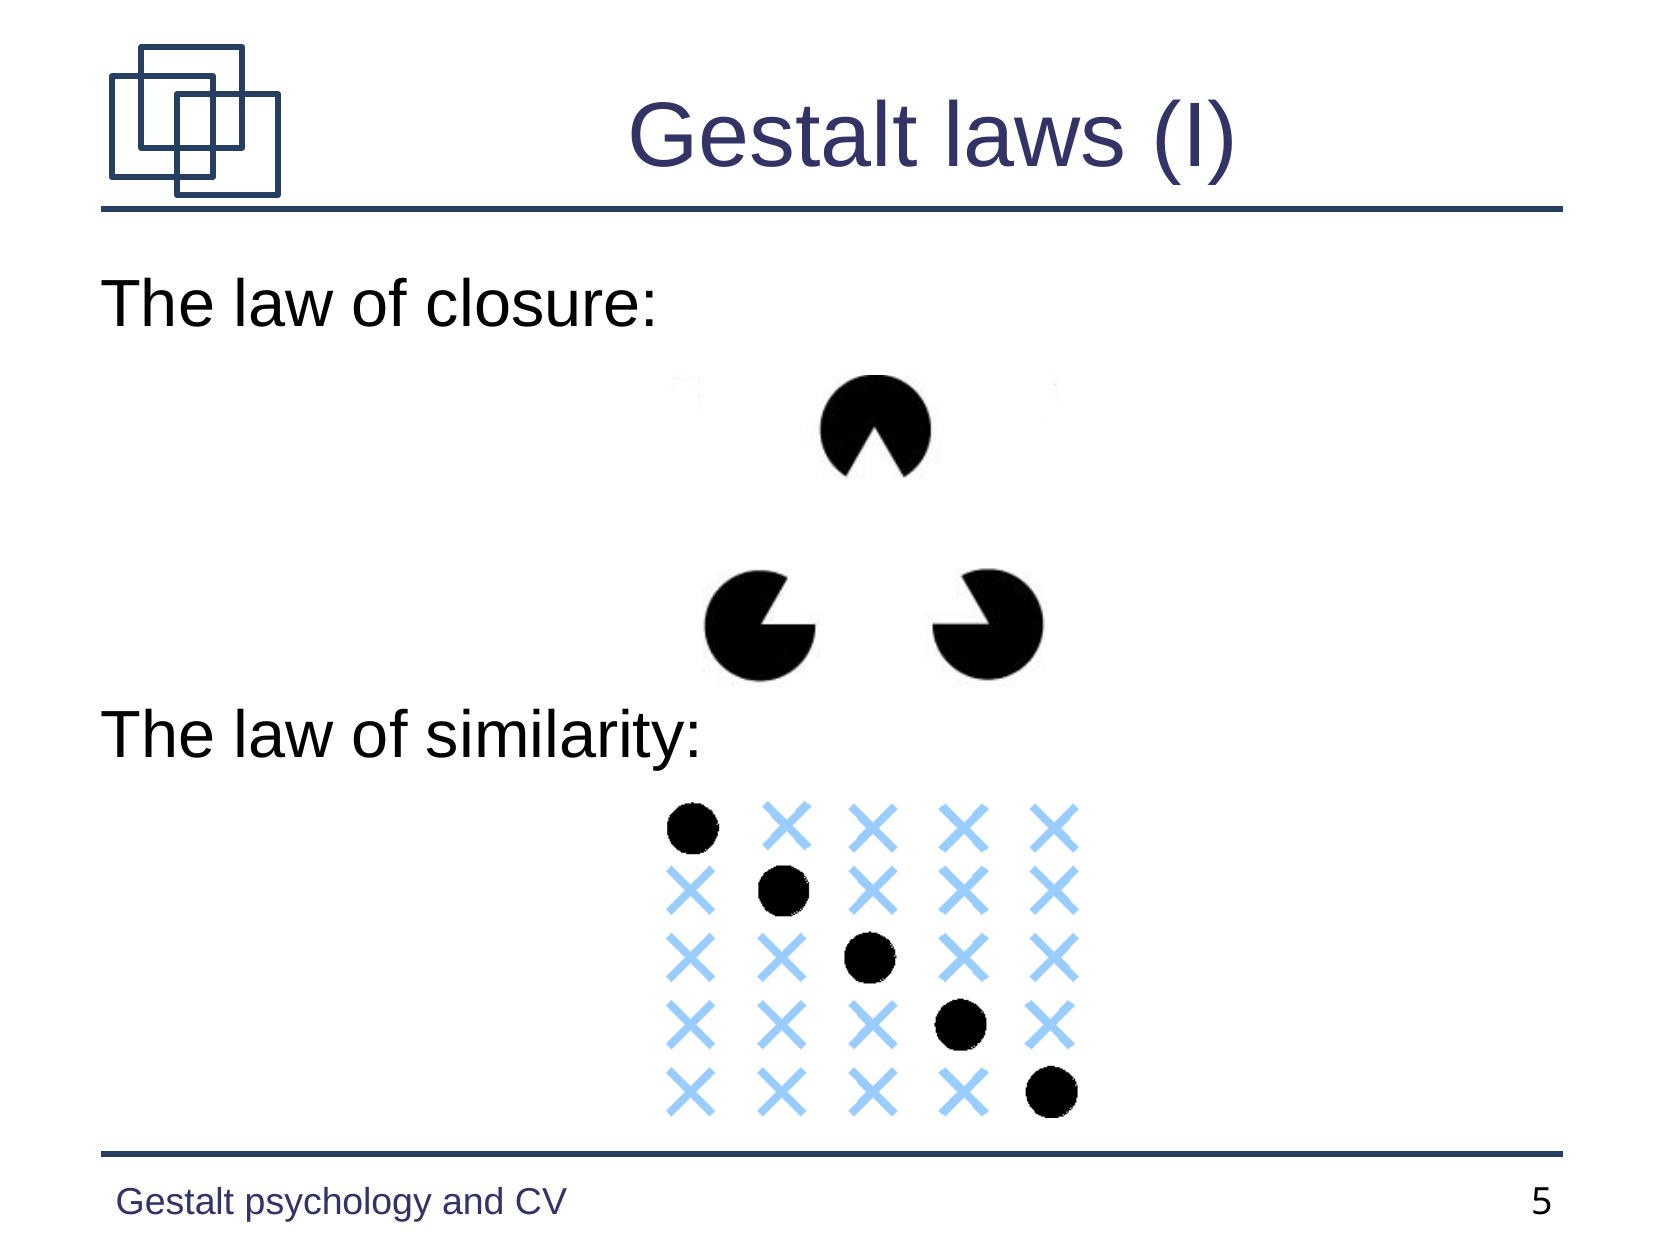

# Gestalt laws (I)
The law of closure:
The law of similarity: